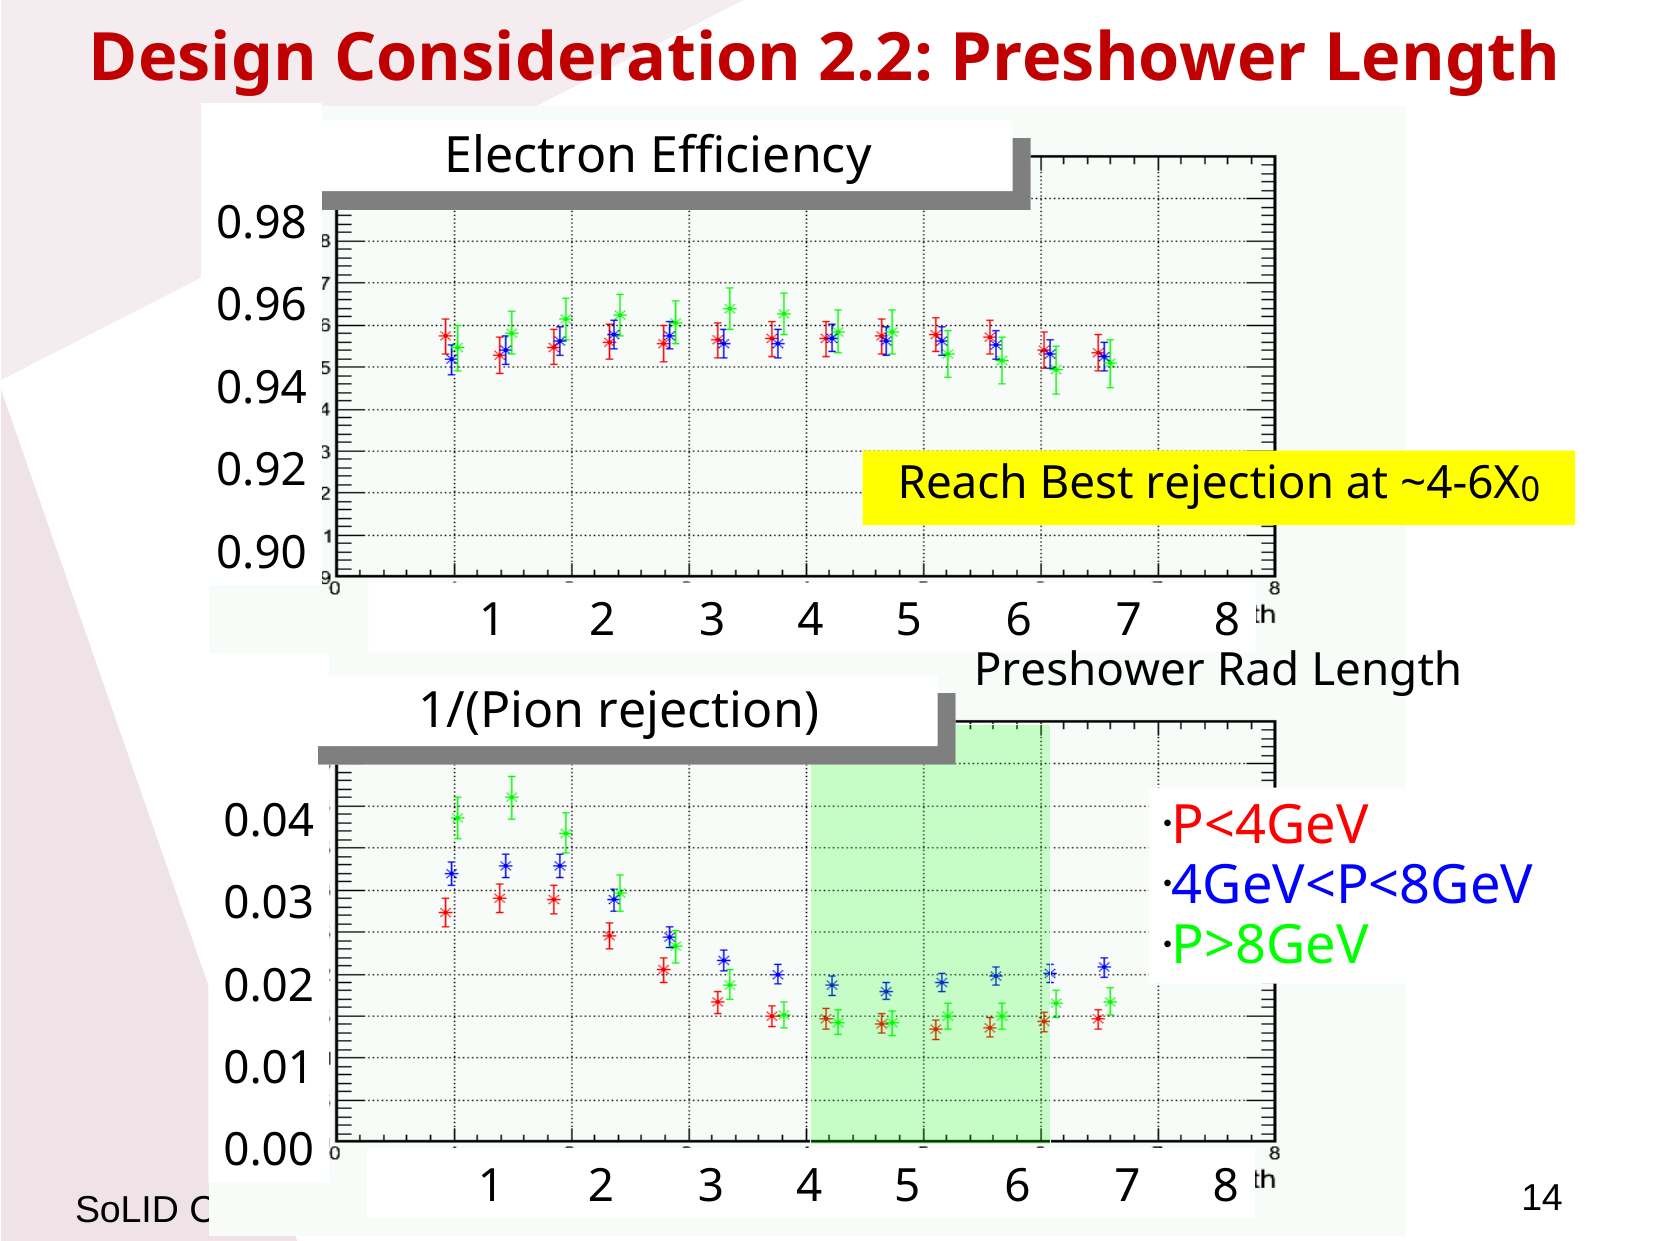

# Design Consideration 2.2: Preshower Length
0.98
0.96
0.94
0.92
0.90
Electron Efficiency
Reach Best rejection at ~4-6X0
 1 2 3 4 5 6 7 8
Preshower Rad Length
0.04
0.03
0.02
0.01
0.00
1/(Pion rejection)
P<4GeV
4GeV<P<8GeV
P>8GeV
 1 2 3 4 5 6 7 8
14